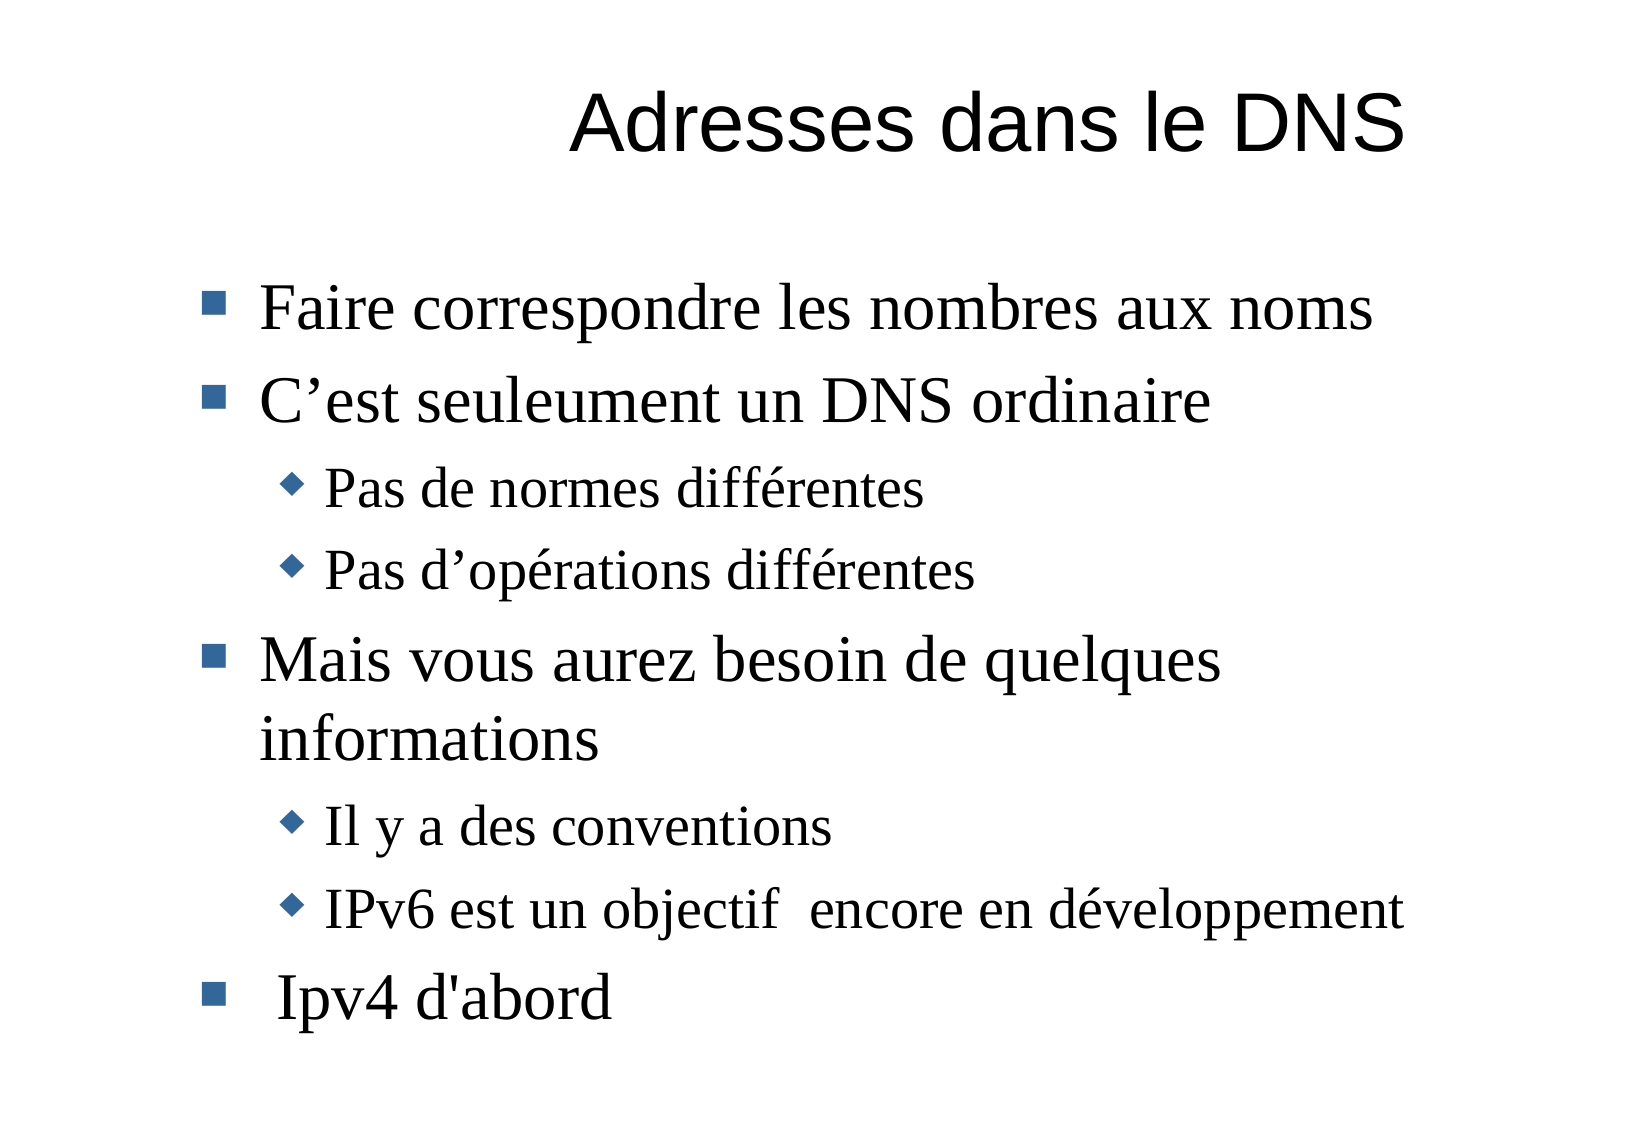

Adresses dans le DNS
Faire correspondre les nombres aux noms
C’est seuleument un DNS ordinaire
Pas de normes différentes
Pas d’opérations différentes
Mais vous aurez besoin de quelques informations
Il y a des conventions
IPv6 est un objectif encore en développement
 Ipv4 d'abord